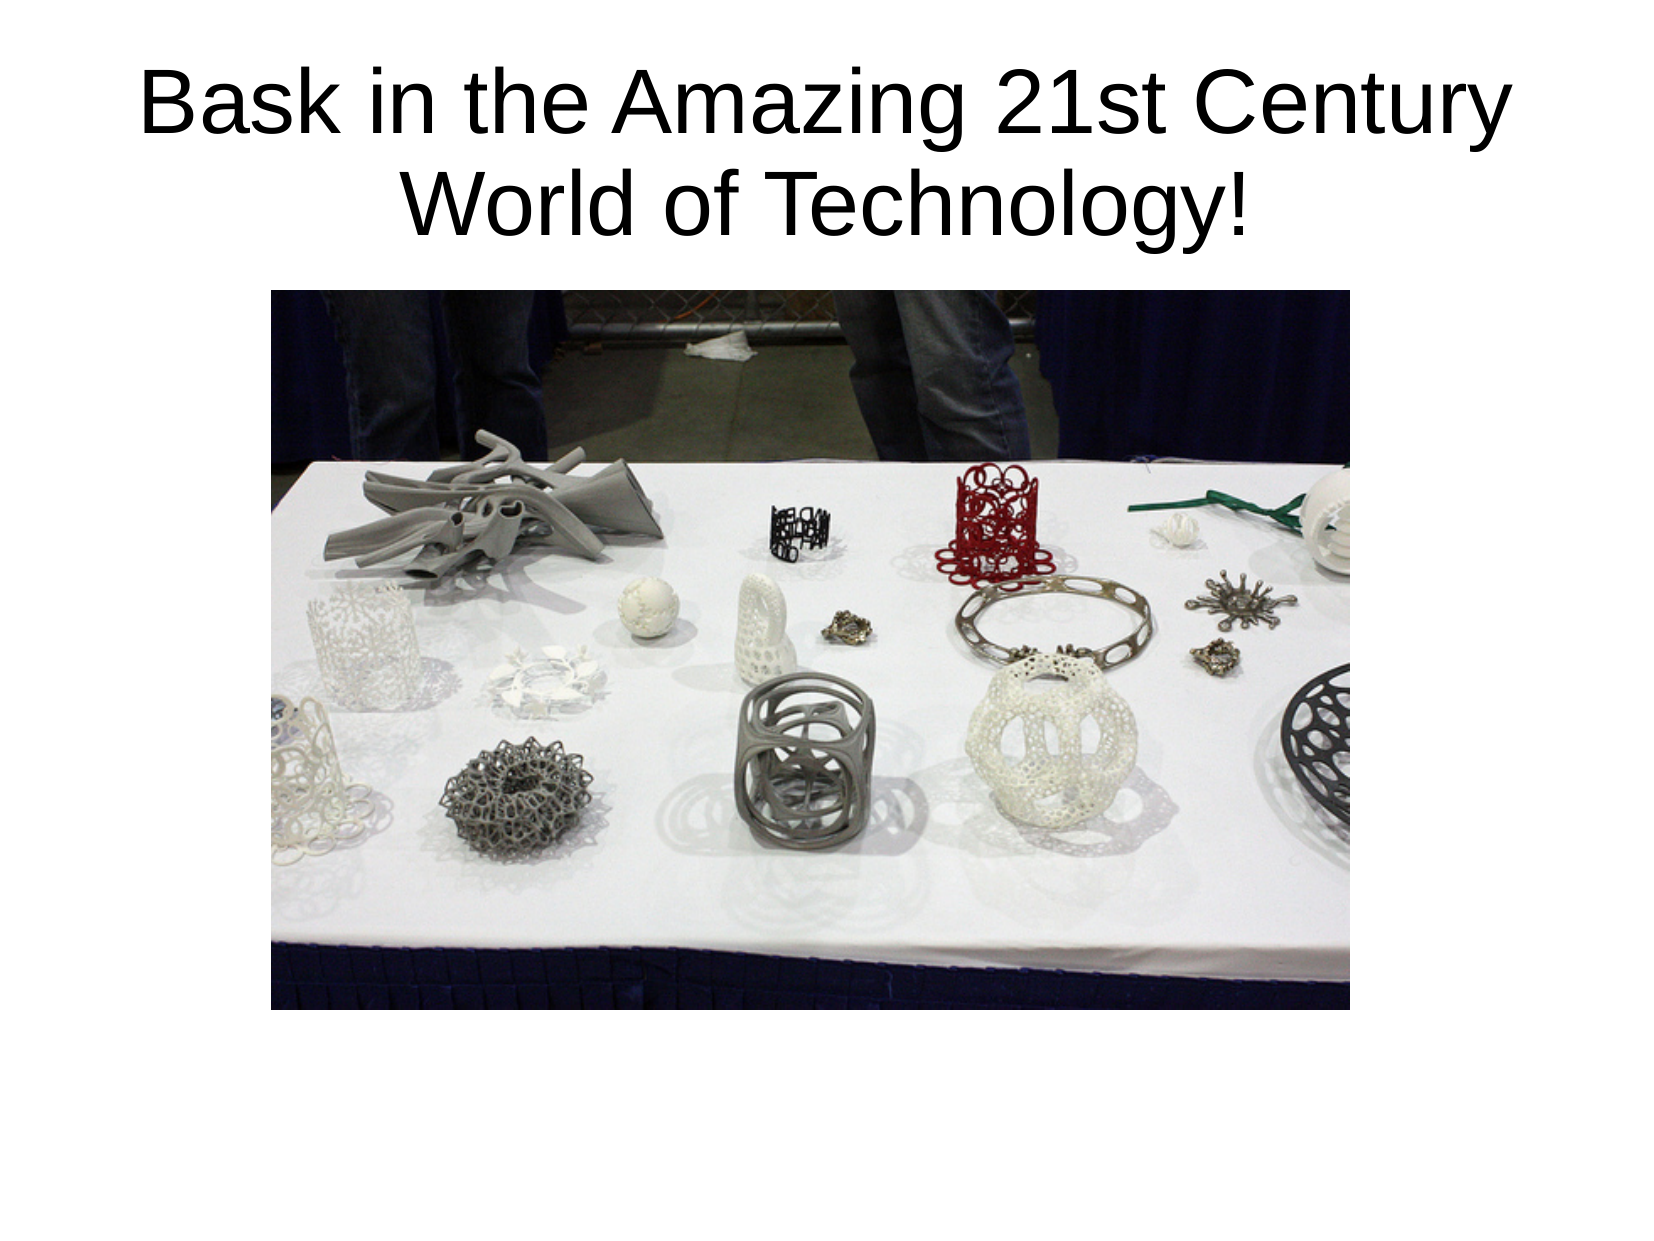

# Bask in the Amazing 21st Century World of Technology!